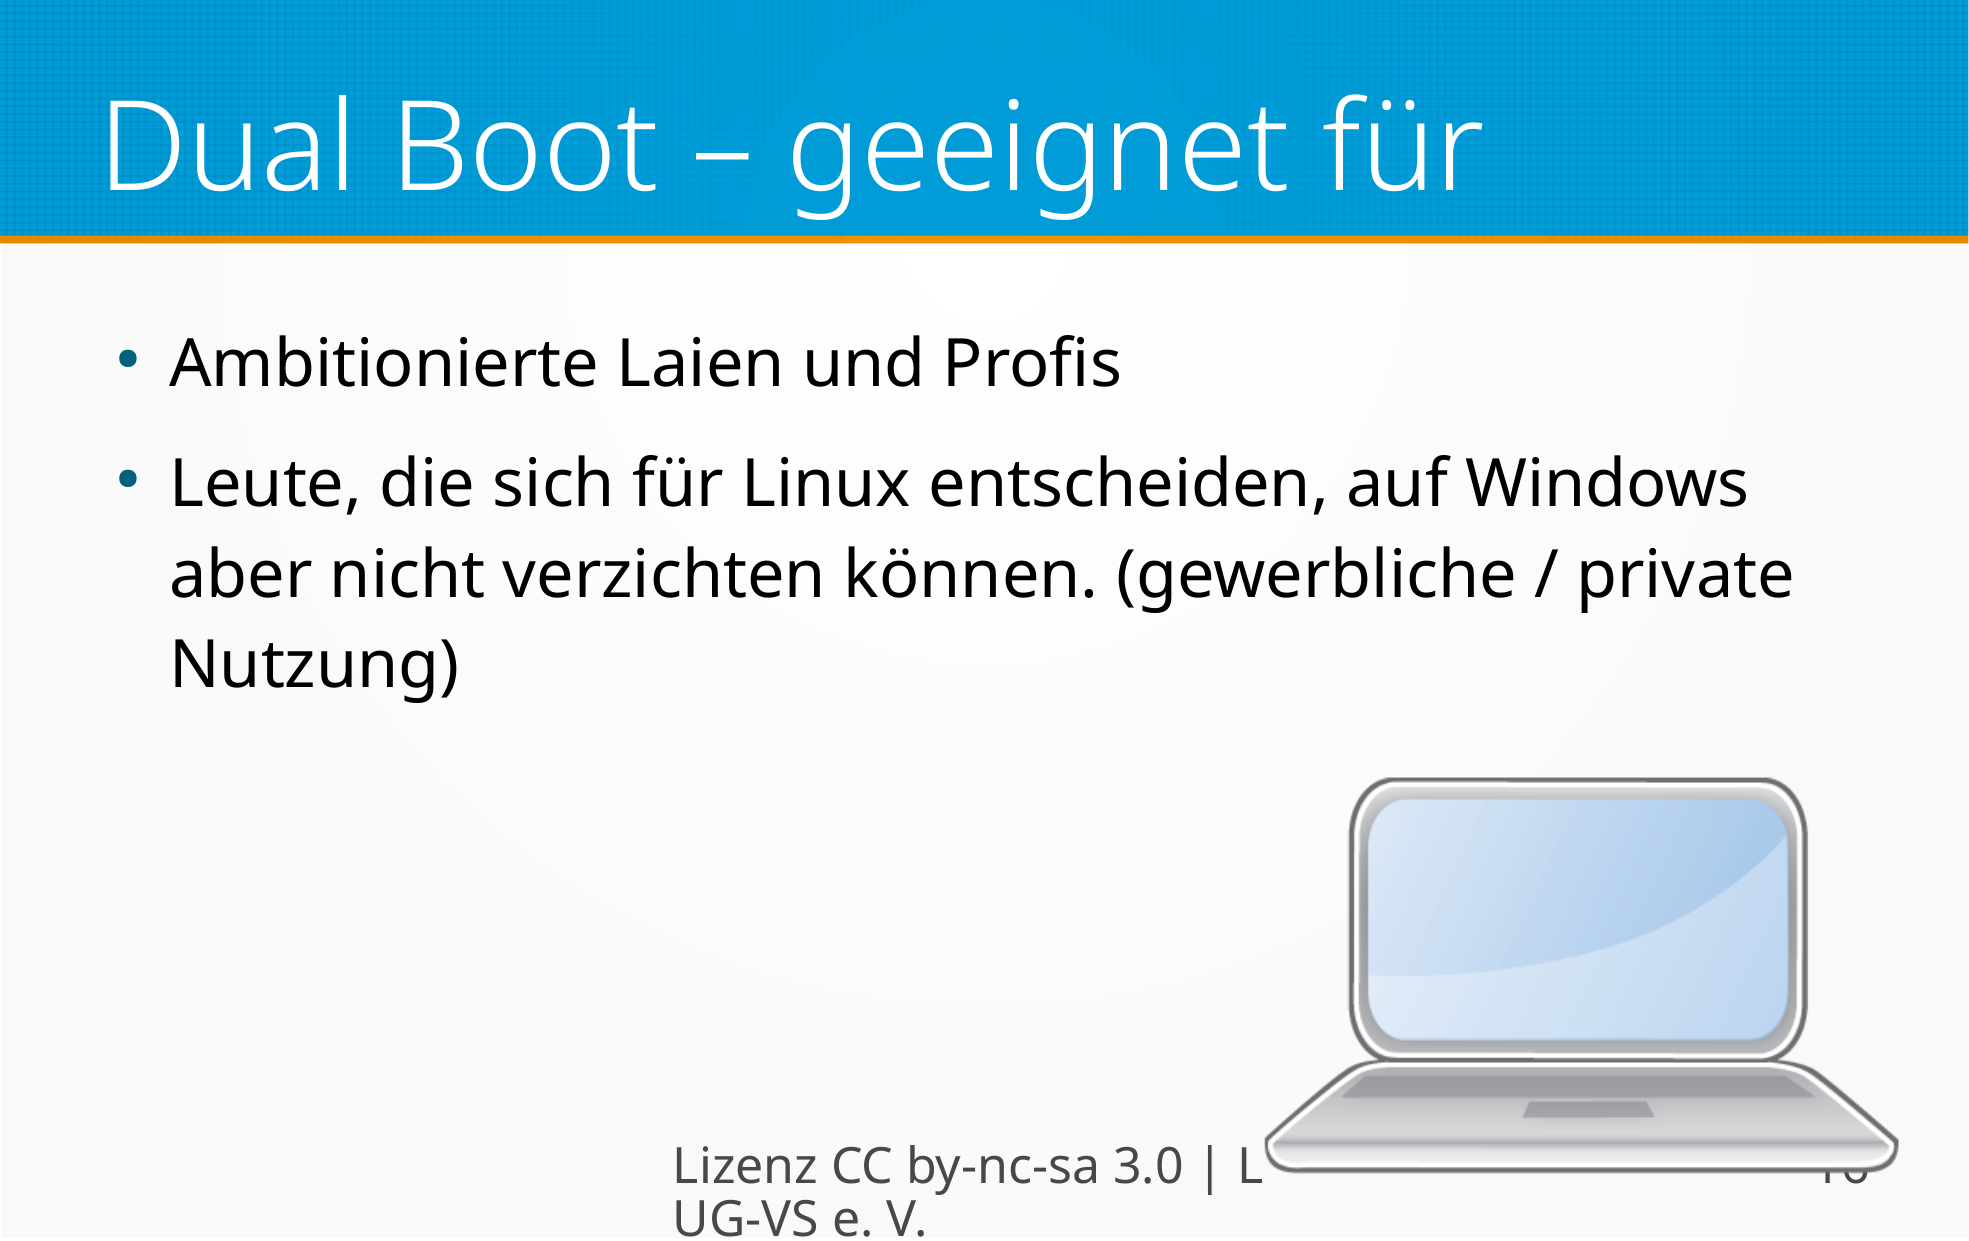

# Dual Boot – geeignet für
Ambitionierte Laien und Profis
Leute, die sich für Linux entscheiden, auf Windows aber nicht verzichten können. (gewerbliche / private Nutzung)
Lizenz CC by-nc-sa 3.0 | LUG-VS e. V.
16